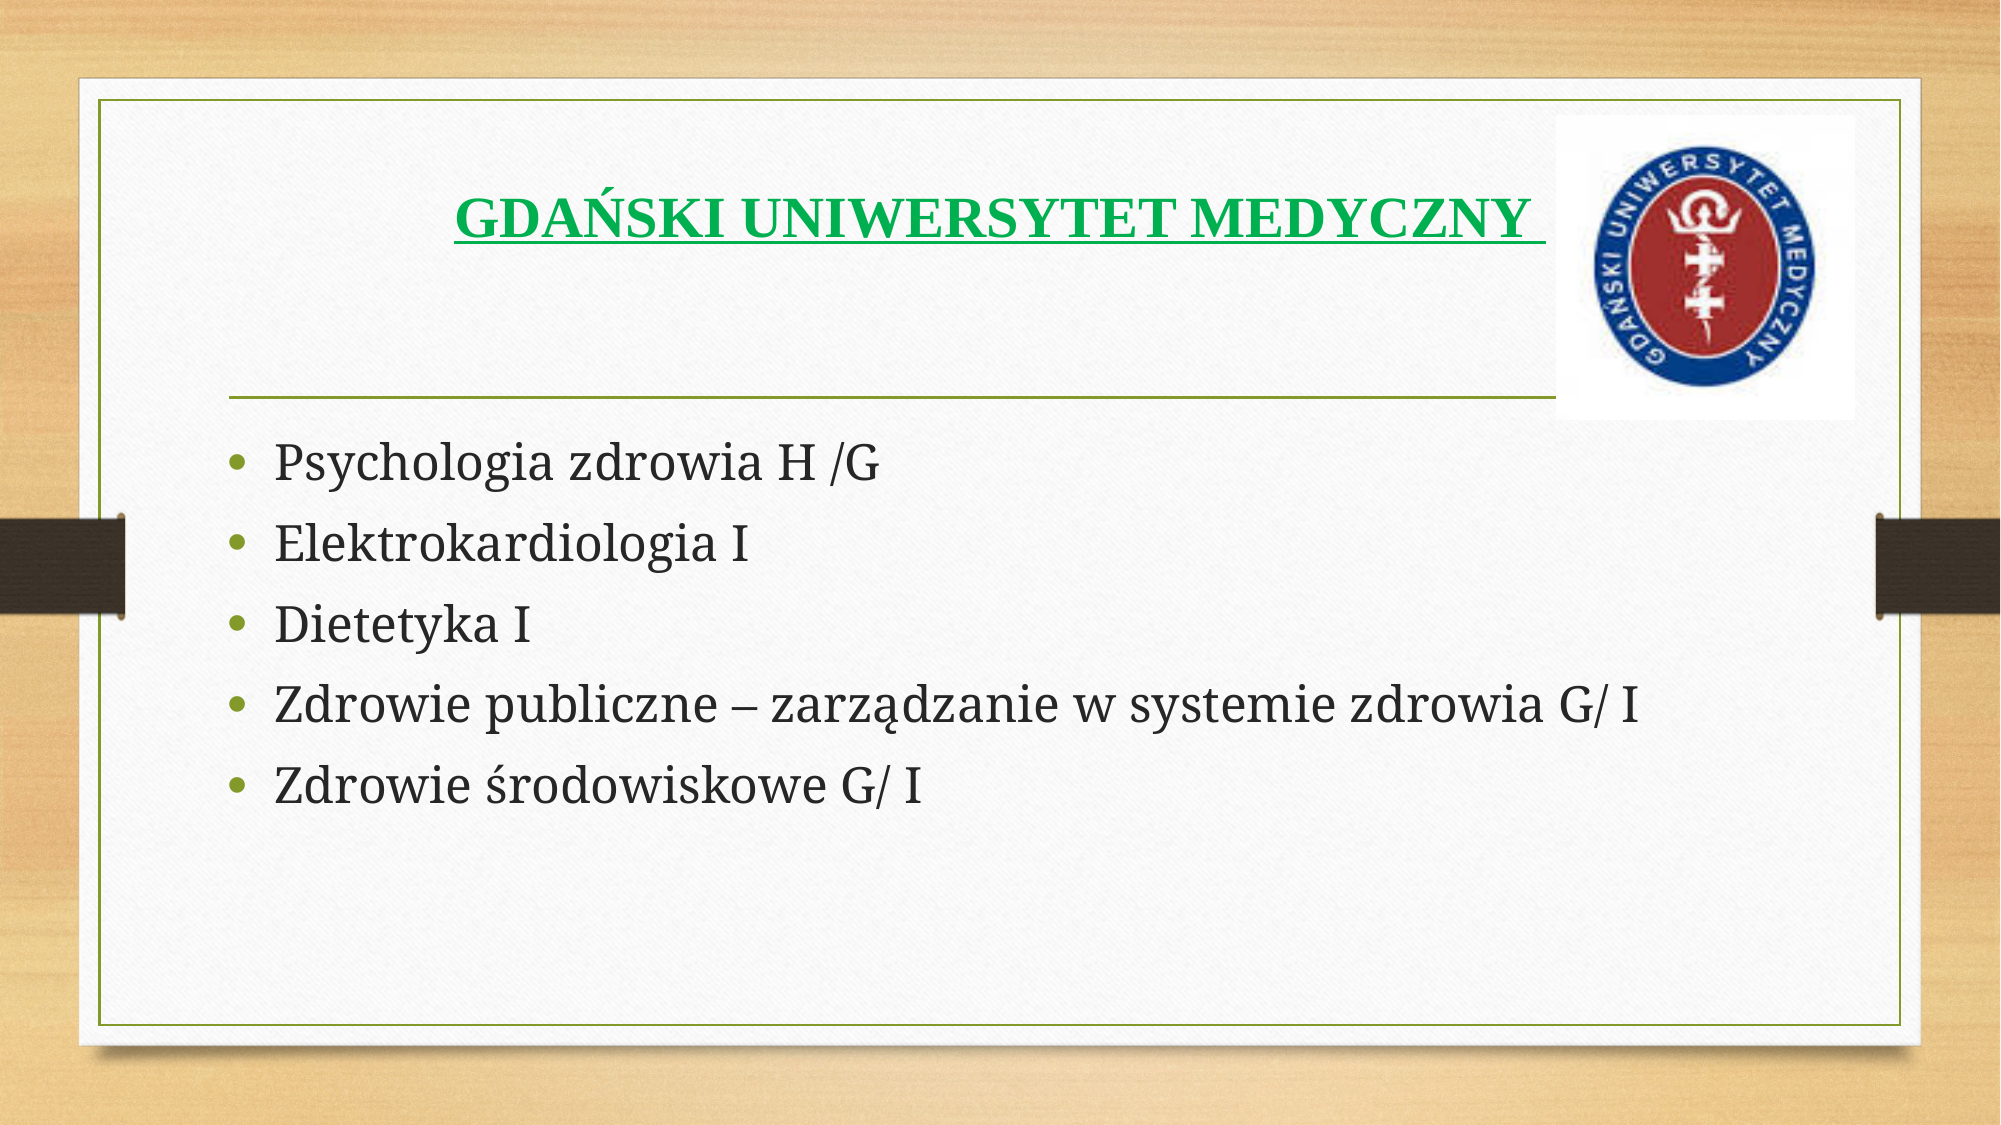

# GDAŃSKI UNIWERSYTET MEDYCZNY
Psychologia zdrowia H /G
Elektrokardiologia I
Dietetyka I
Zdrowie publiczne – zarządzanie w systemie zdrowia G/ I
Zdrowie środowiskowe G/ I